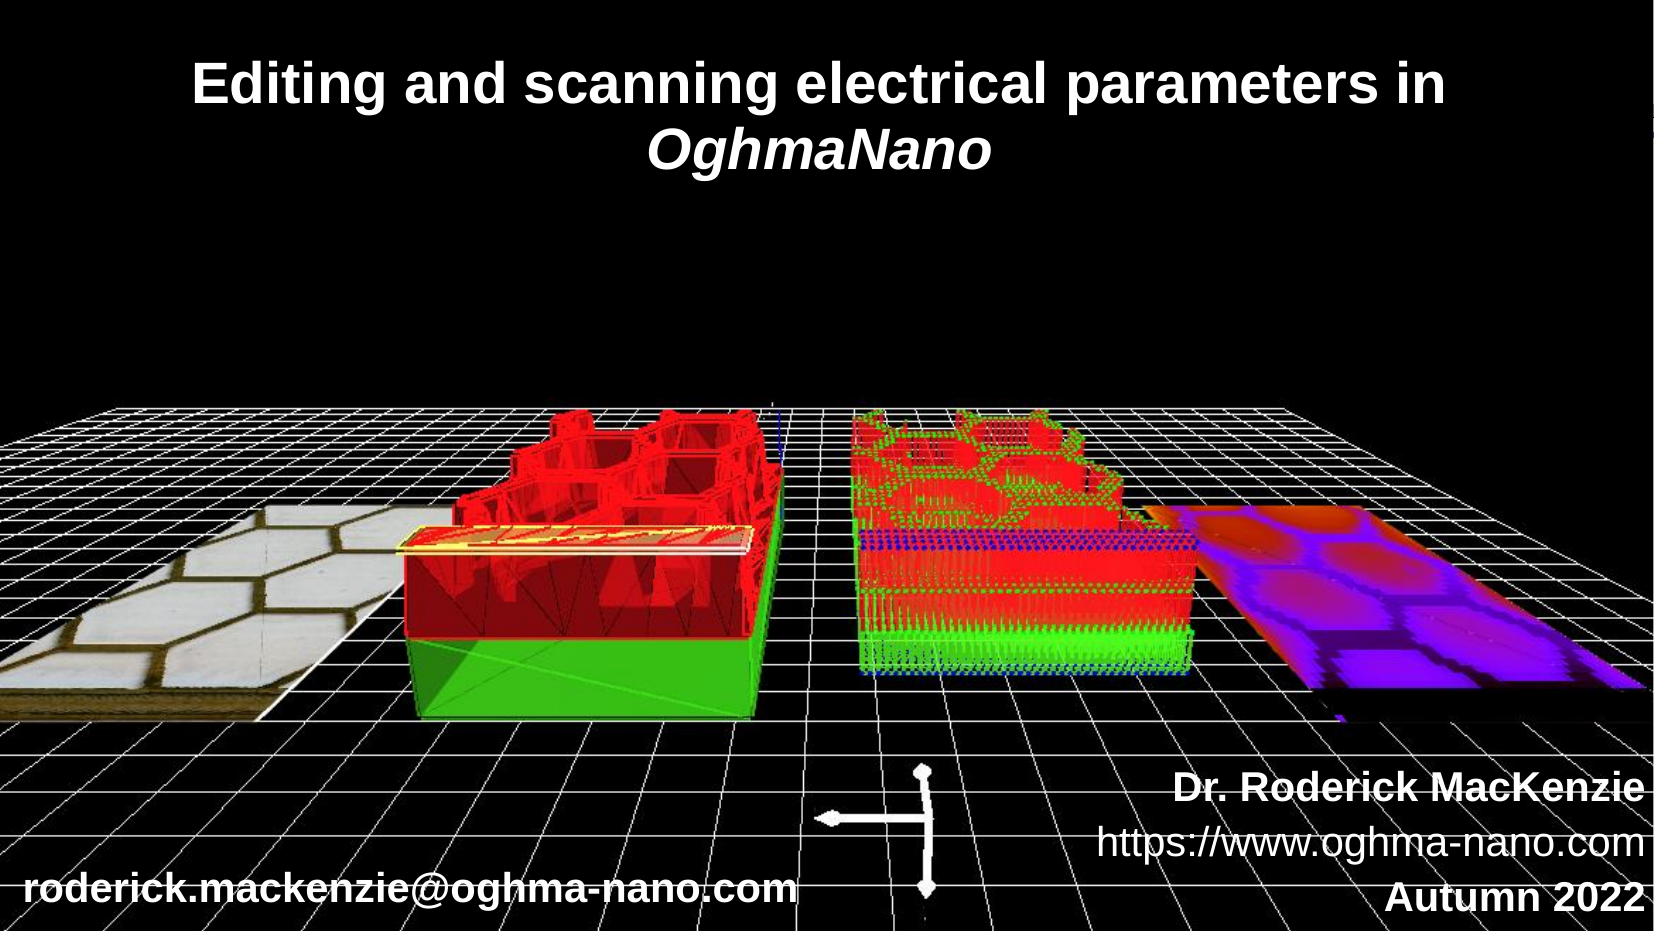

Editing and scanning electrical parameters in OghmaNano
# Dr. Roderick MacKenzie
https://www.oghma-nano.com
Autumn 2022
roderick.mackenzie@oghma-nano.com